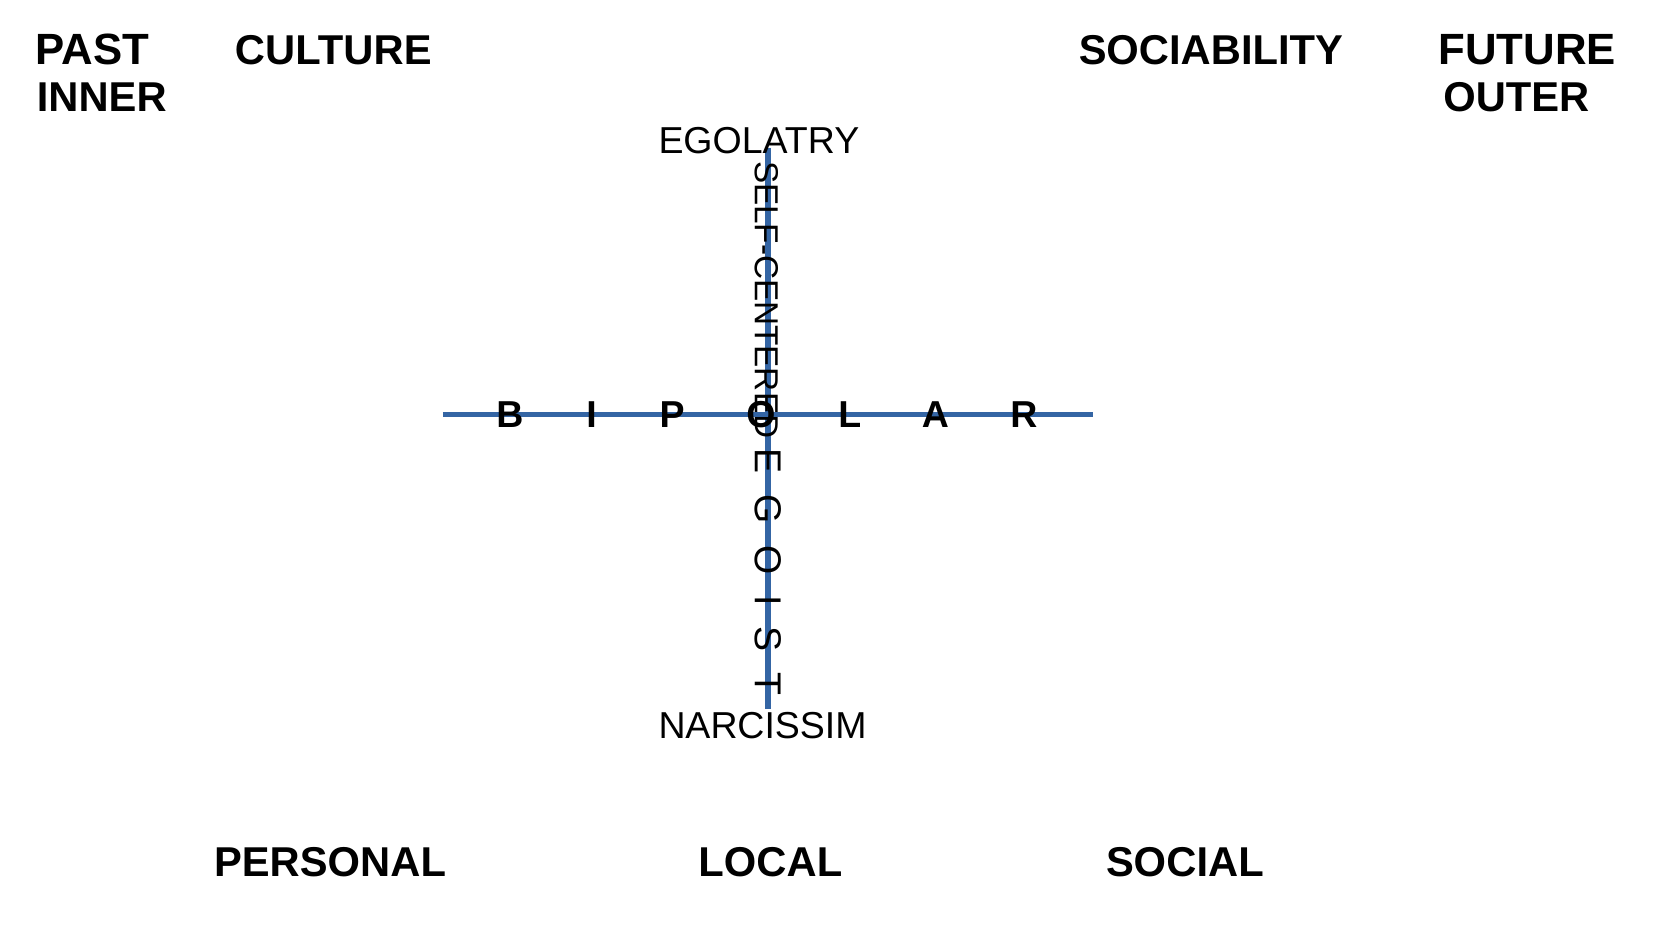

PAST CULTURE SOCIABILITY FUTURE
 INNER OUTER
 PERSONAL LOCAL SOCIAL
EGOLATRY
SELF-CENTERED E G O I S T
B I P O L A R
NARCISSIM